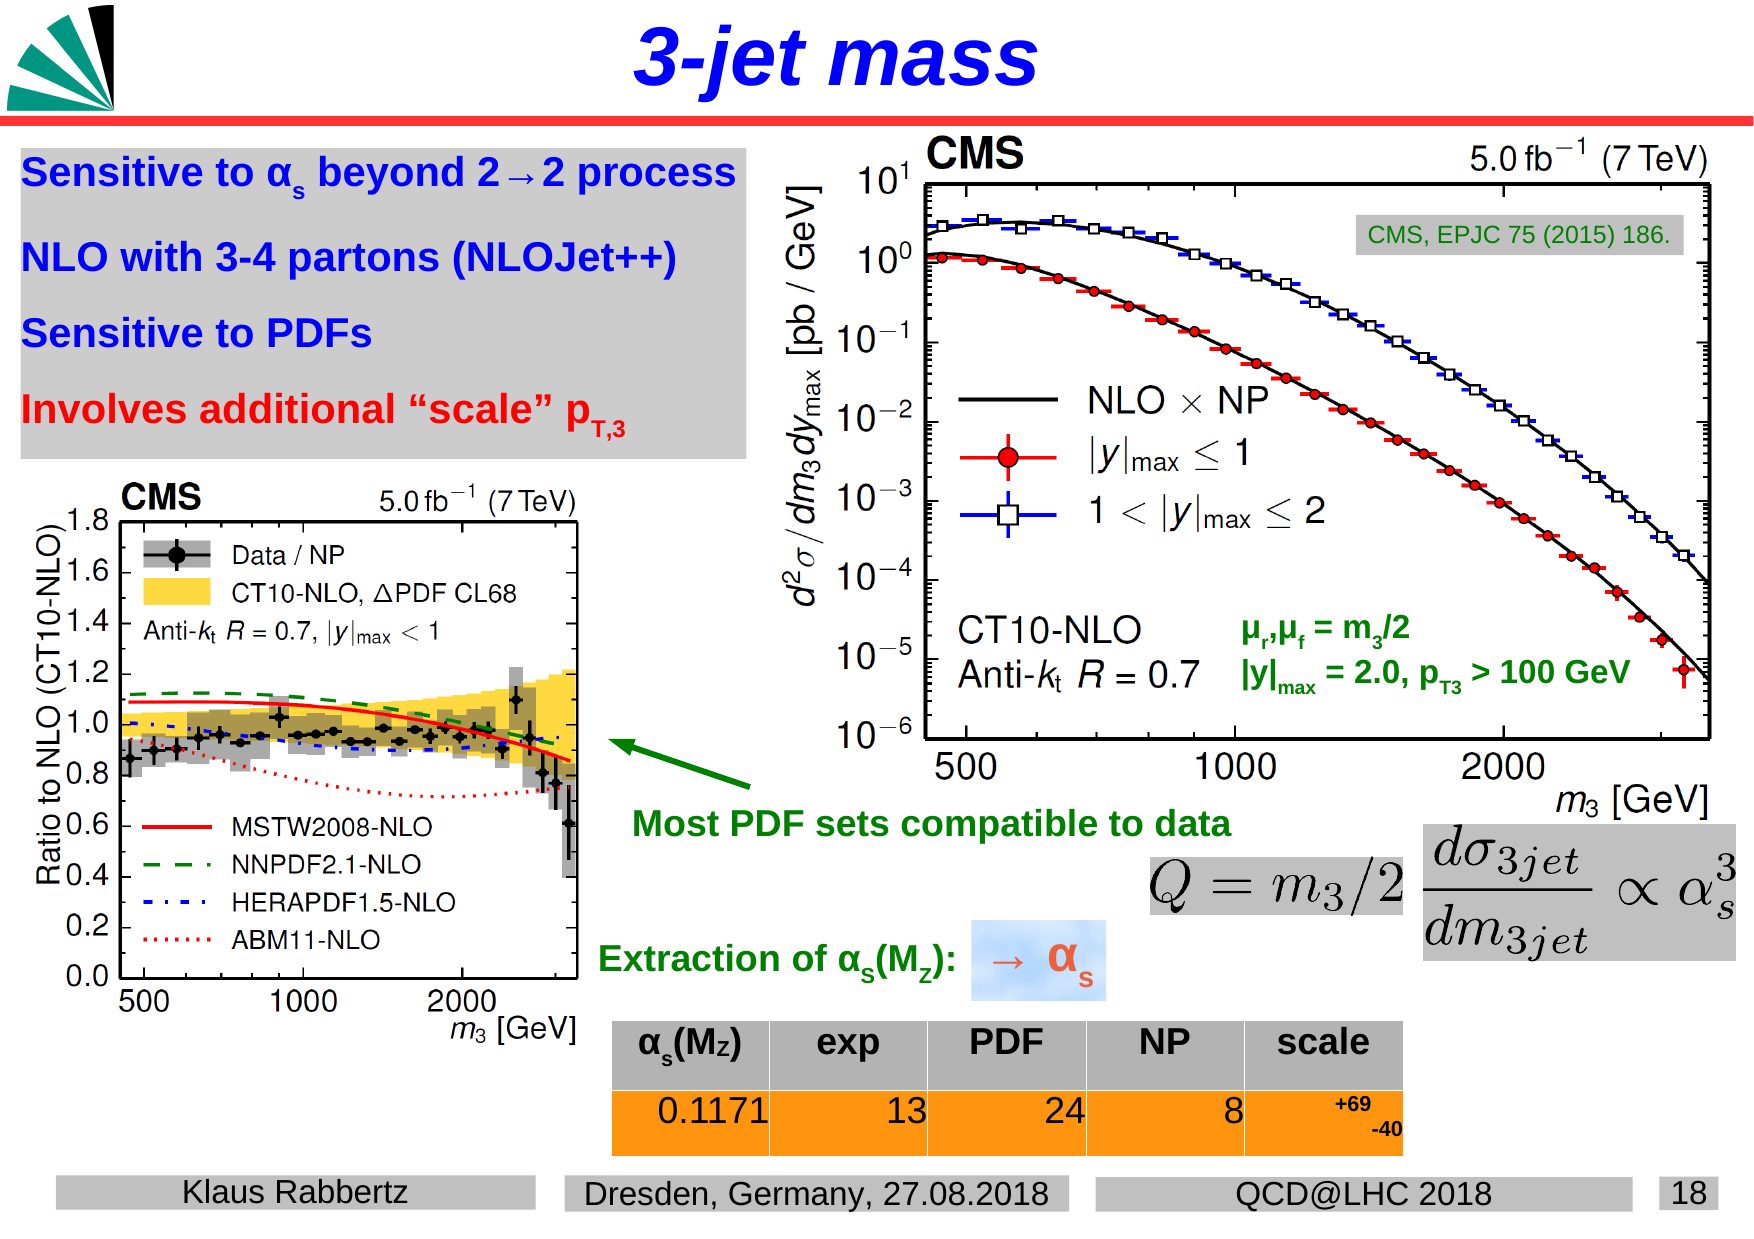

# 3-jet mass
Sensitive to αs beyond 2→2 process
NLO with 3-4 partons (NLOJet++)
Sensitive to PDFs
Involves additional “scale” pT,3
CMS, EPJC 75 (2015) 186.
μr,μf = m3/2
|y|max = 2.0, pT3 > 100 GeV
Most PDF sets compatible to data
→ αs
Extraction of αS(MZ):
| αs(MZ) | exp | PDF | NP | scale |
| --- | --- | --- | --- | --- |
| 0.1171 | 13 | 24 | 8 | +69-40 |